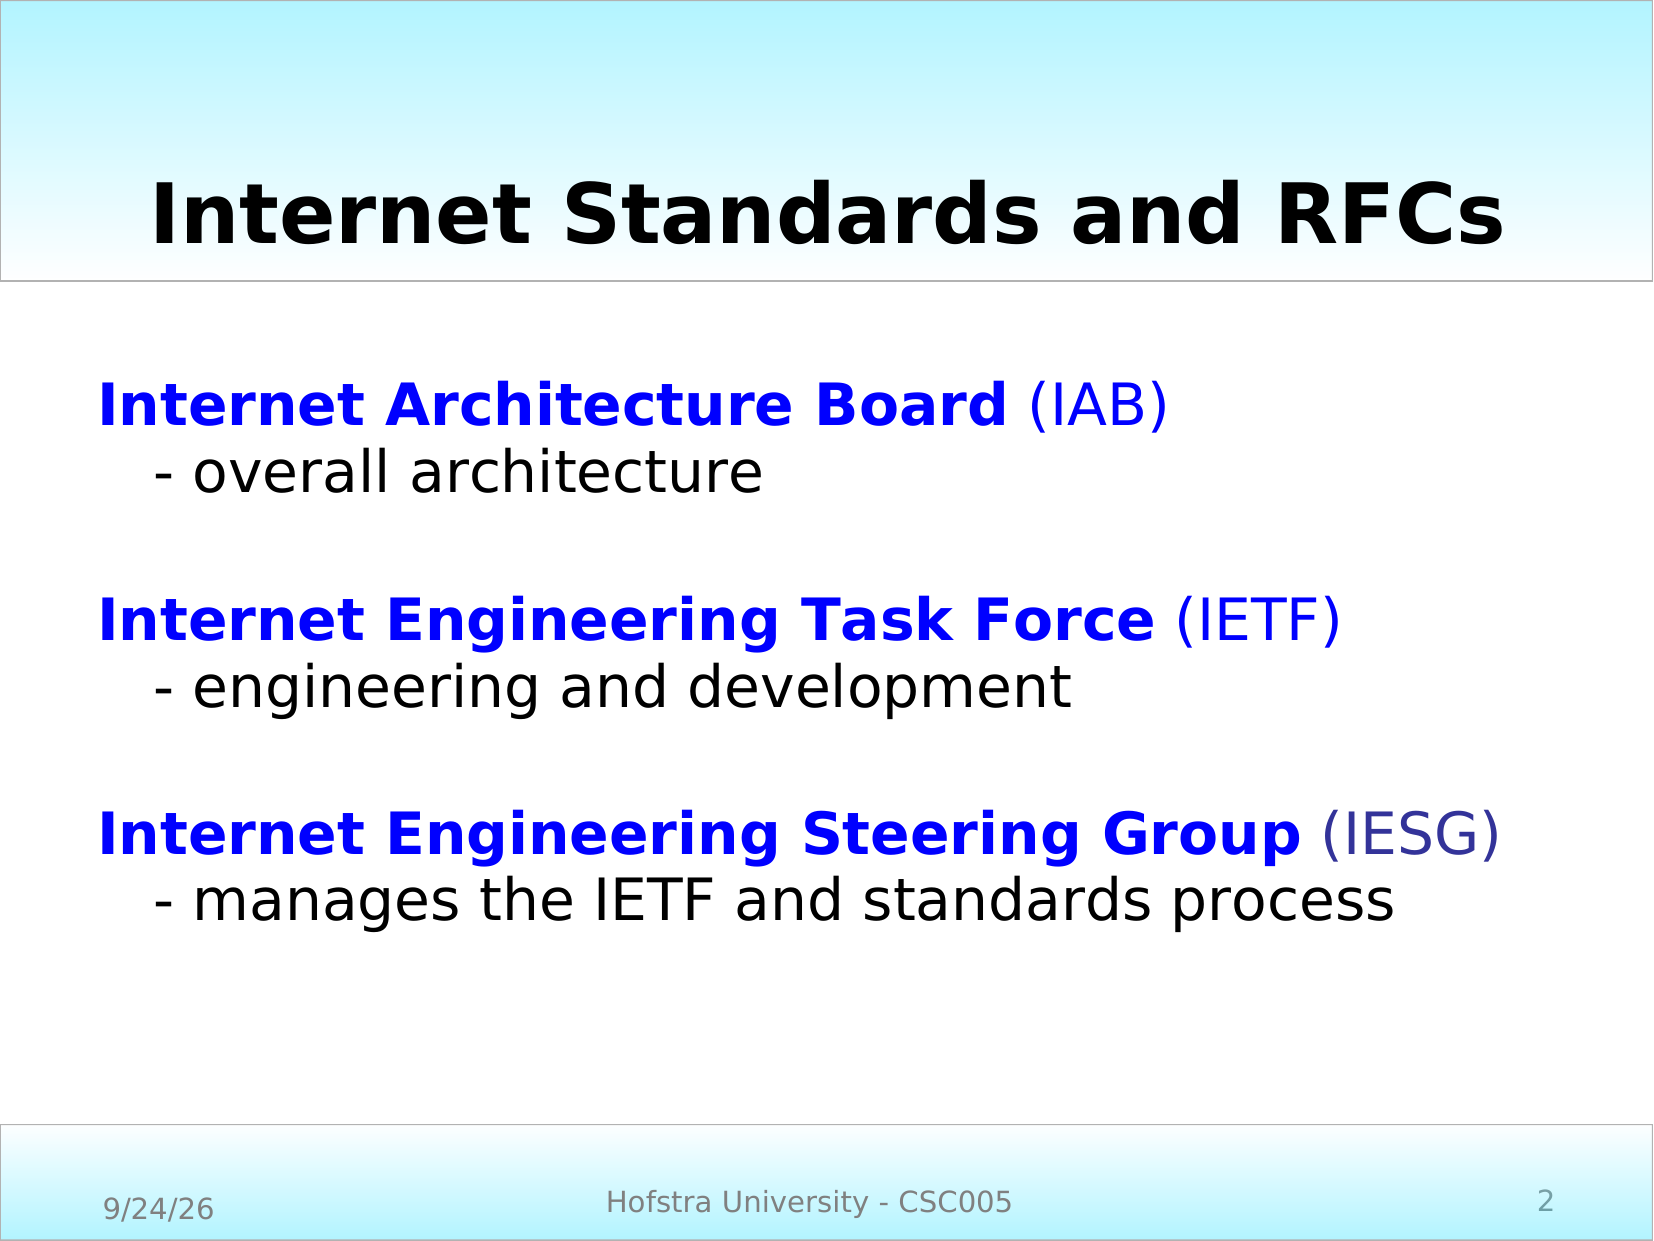

# Internet Standards and RFCs
Internet Architecture Board (IAB)
- overall architecture
Internet Engineering Task Force (IETF)
- engineering and development
Internet Engineering Steering Group (IESG)
- manages the IETF and standards process
2
Hofstra University - CSC005